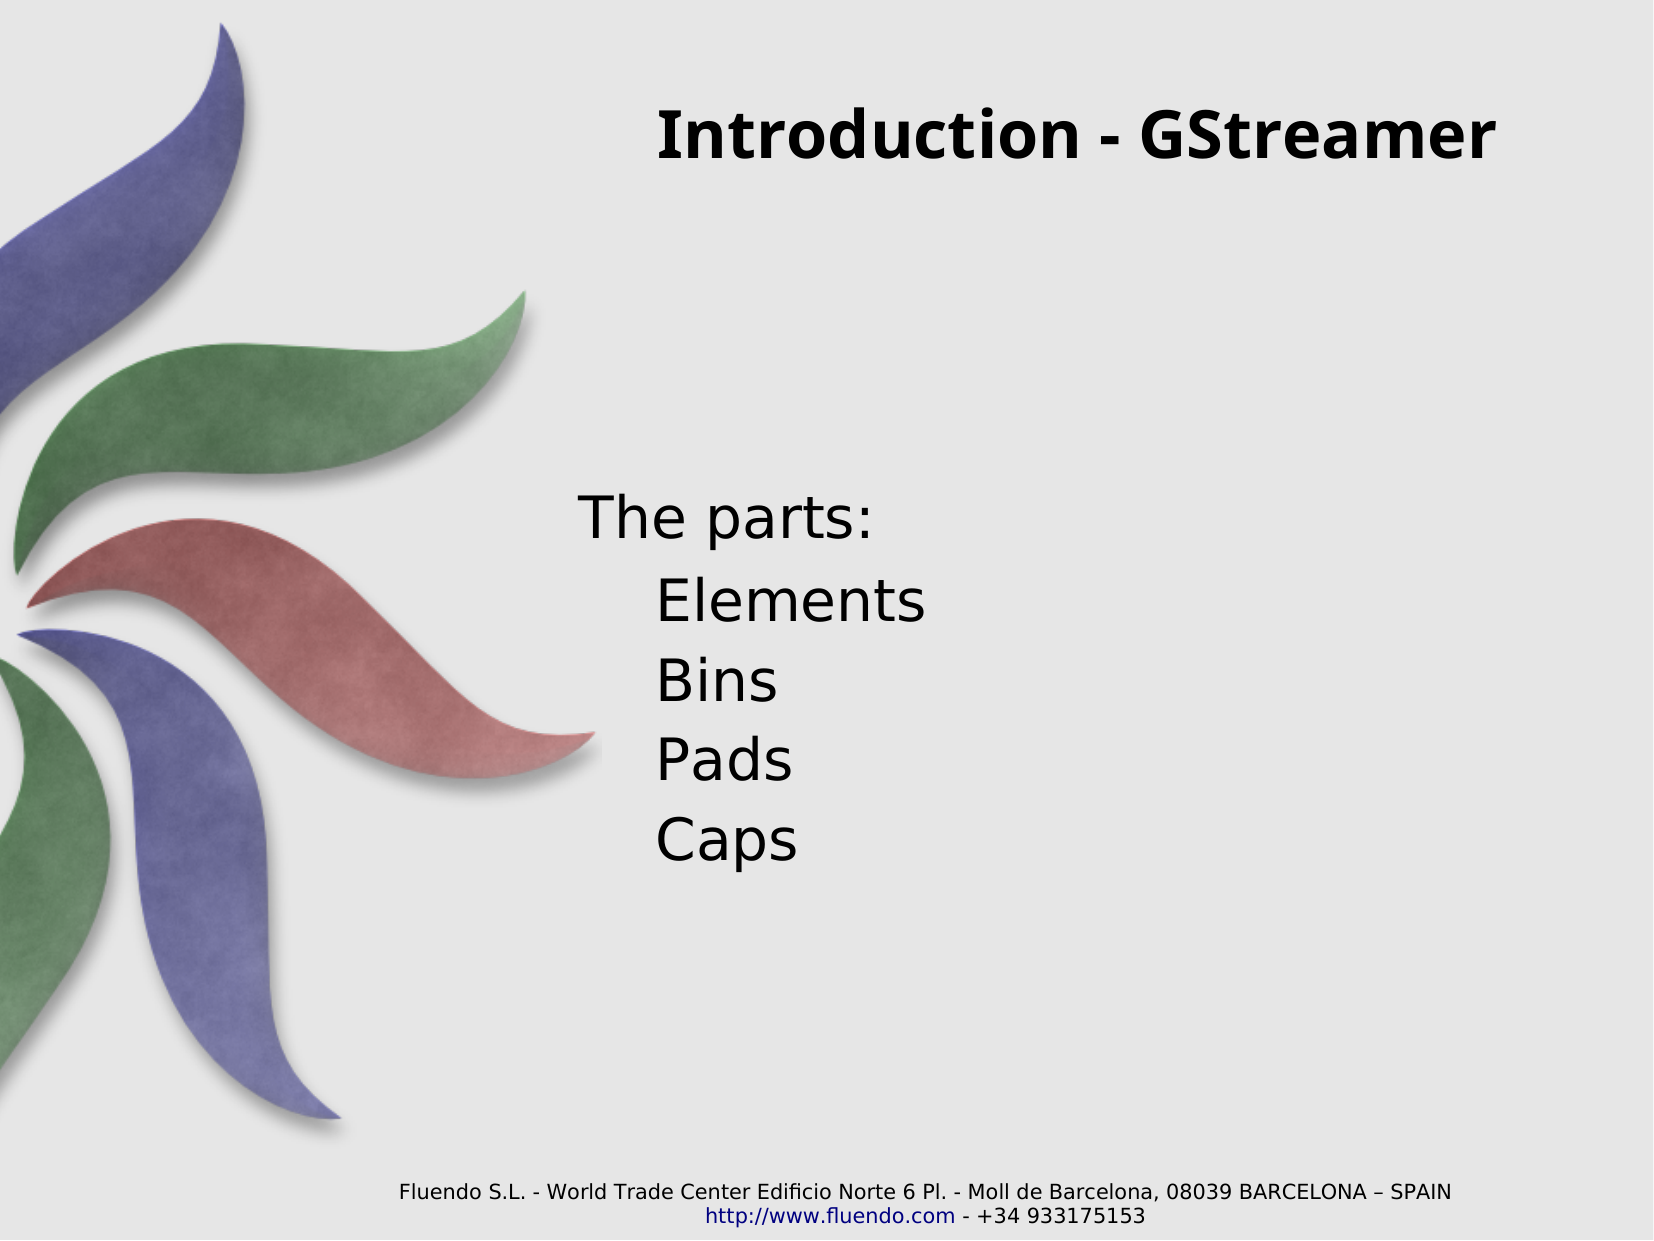

# Introduction - GStreamer
The parts:
Elements
Bins
Pads
Caps